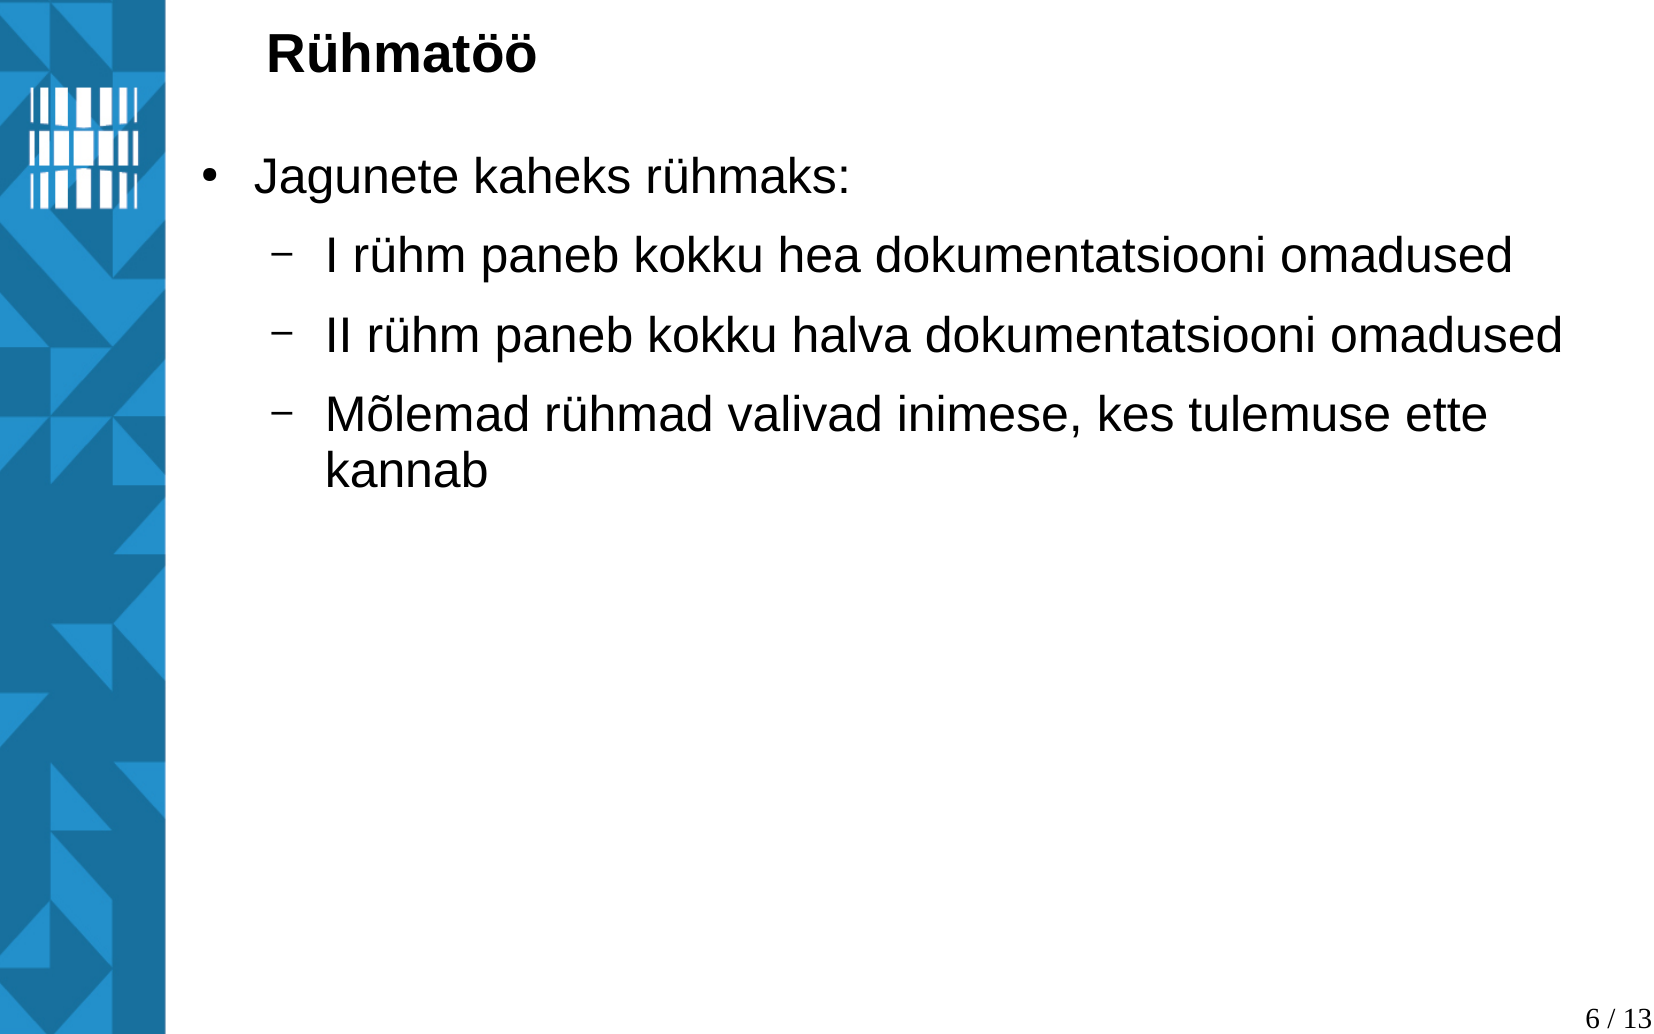

# Rühmatöö
Jagunete kaheks rühmaks:
I rühm paneb kokku hea dokumentatsiooni omadused
II rühm paneb kokku halva dokumentatsiooni omadused
Mõlemad rühmad valivad inimese, kes tulemuse ette kannab
6